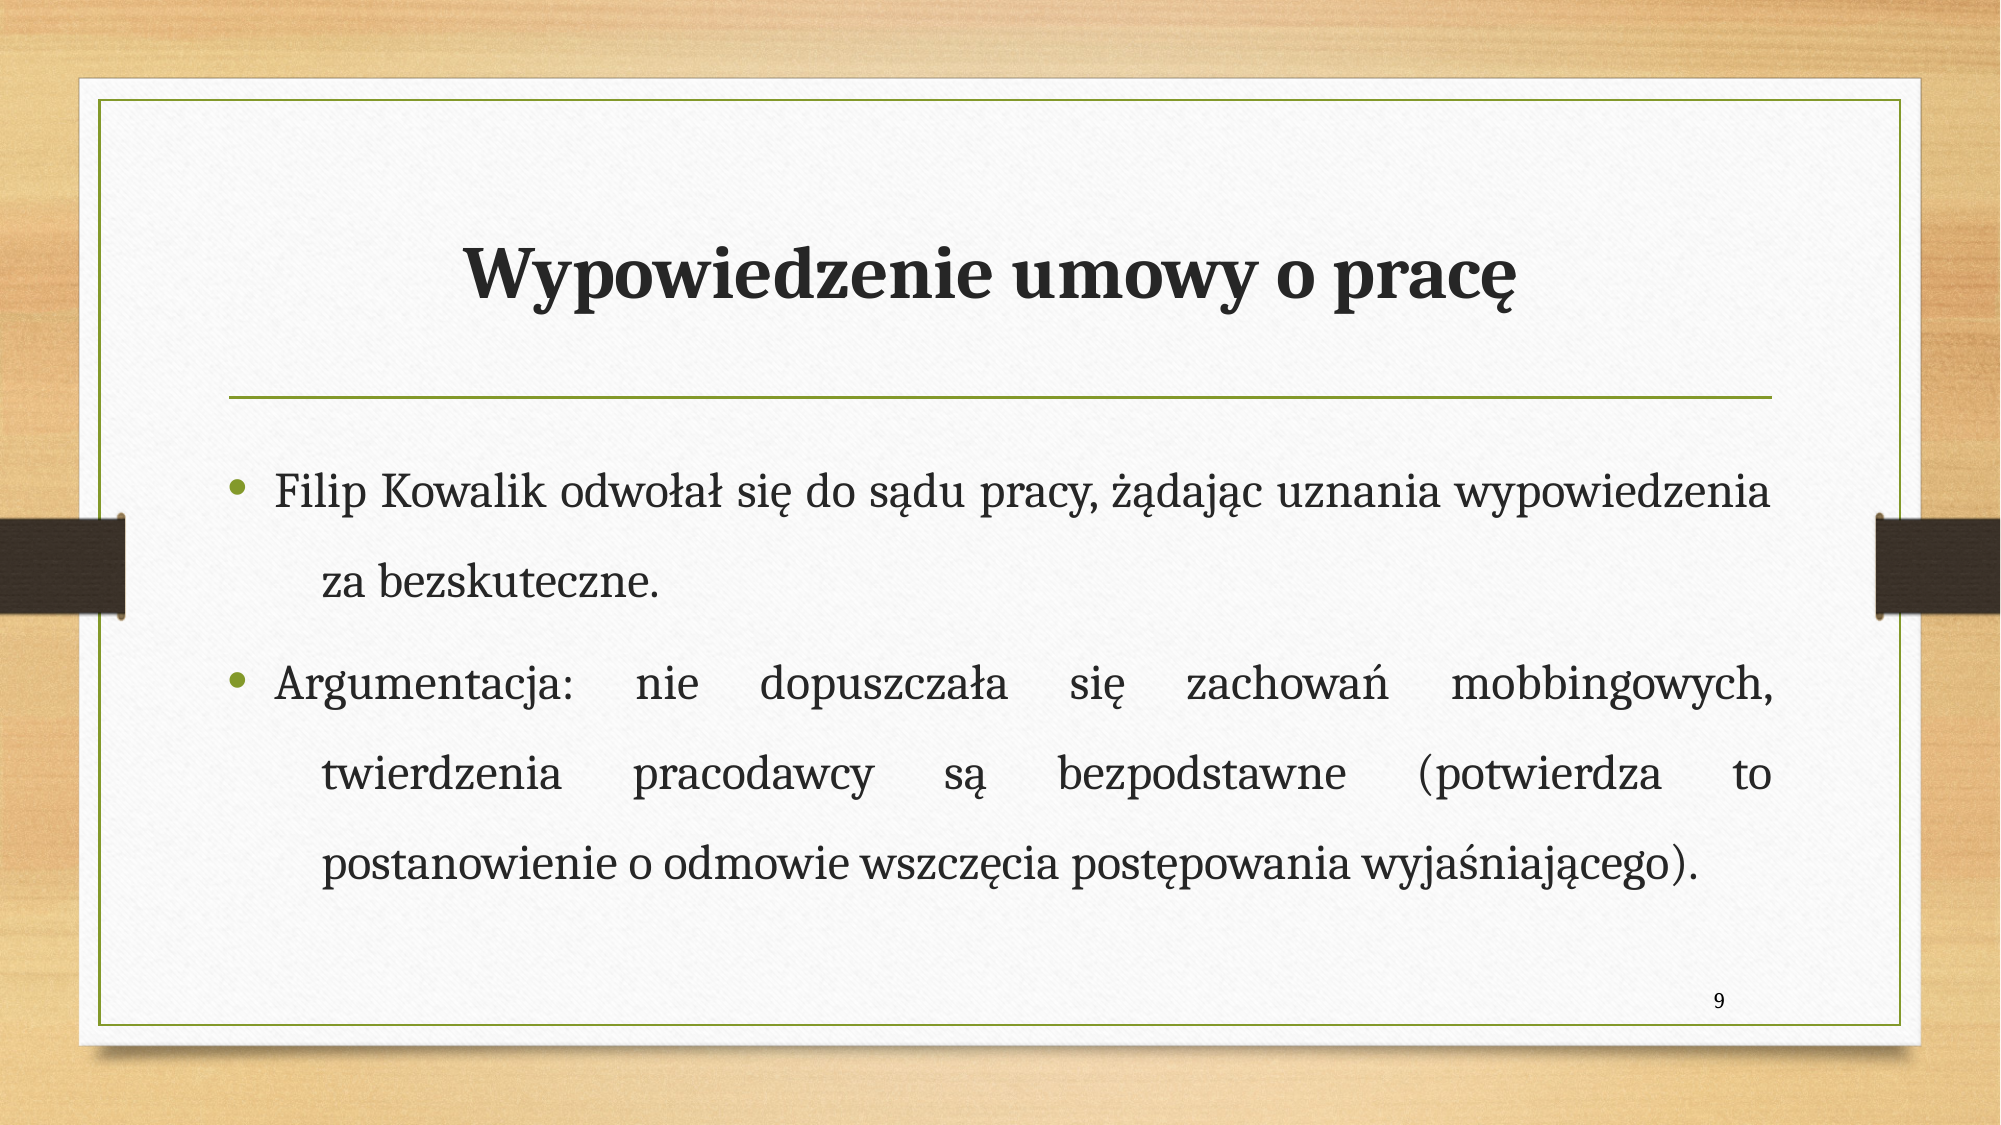

# Wypowiedzenie umowy o pracę
Filip Kowalik odwołał się do sądu pracy, żądając uznania wypowiedzenia za bezskuteczne.
Argumentacja: nie dopuszczała się zachowań mobbingowych, twierdzenia pracodawcy są bezpodstawne (potwierdza to postanowienie o odmowie wszczęcia postępowania wyjaśniającego).